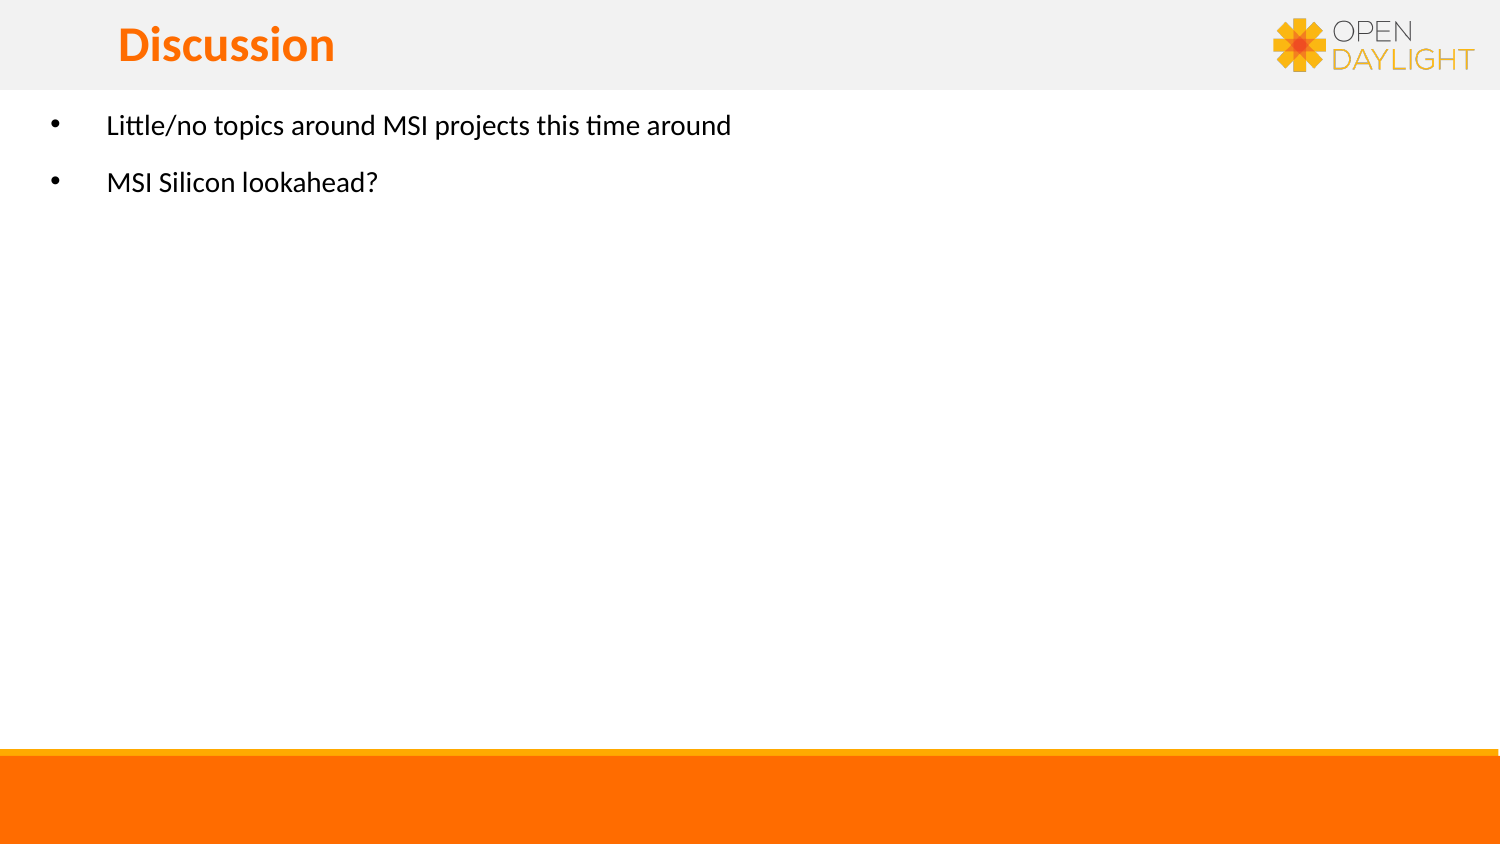

# Discussion
Little/no topics around MSI projects this time around
MSI Silicon lookahead?